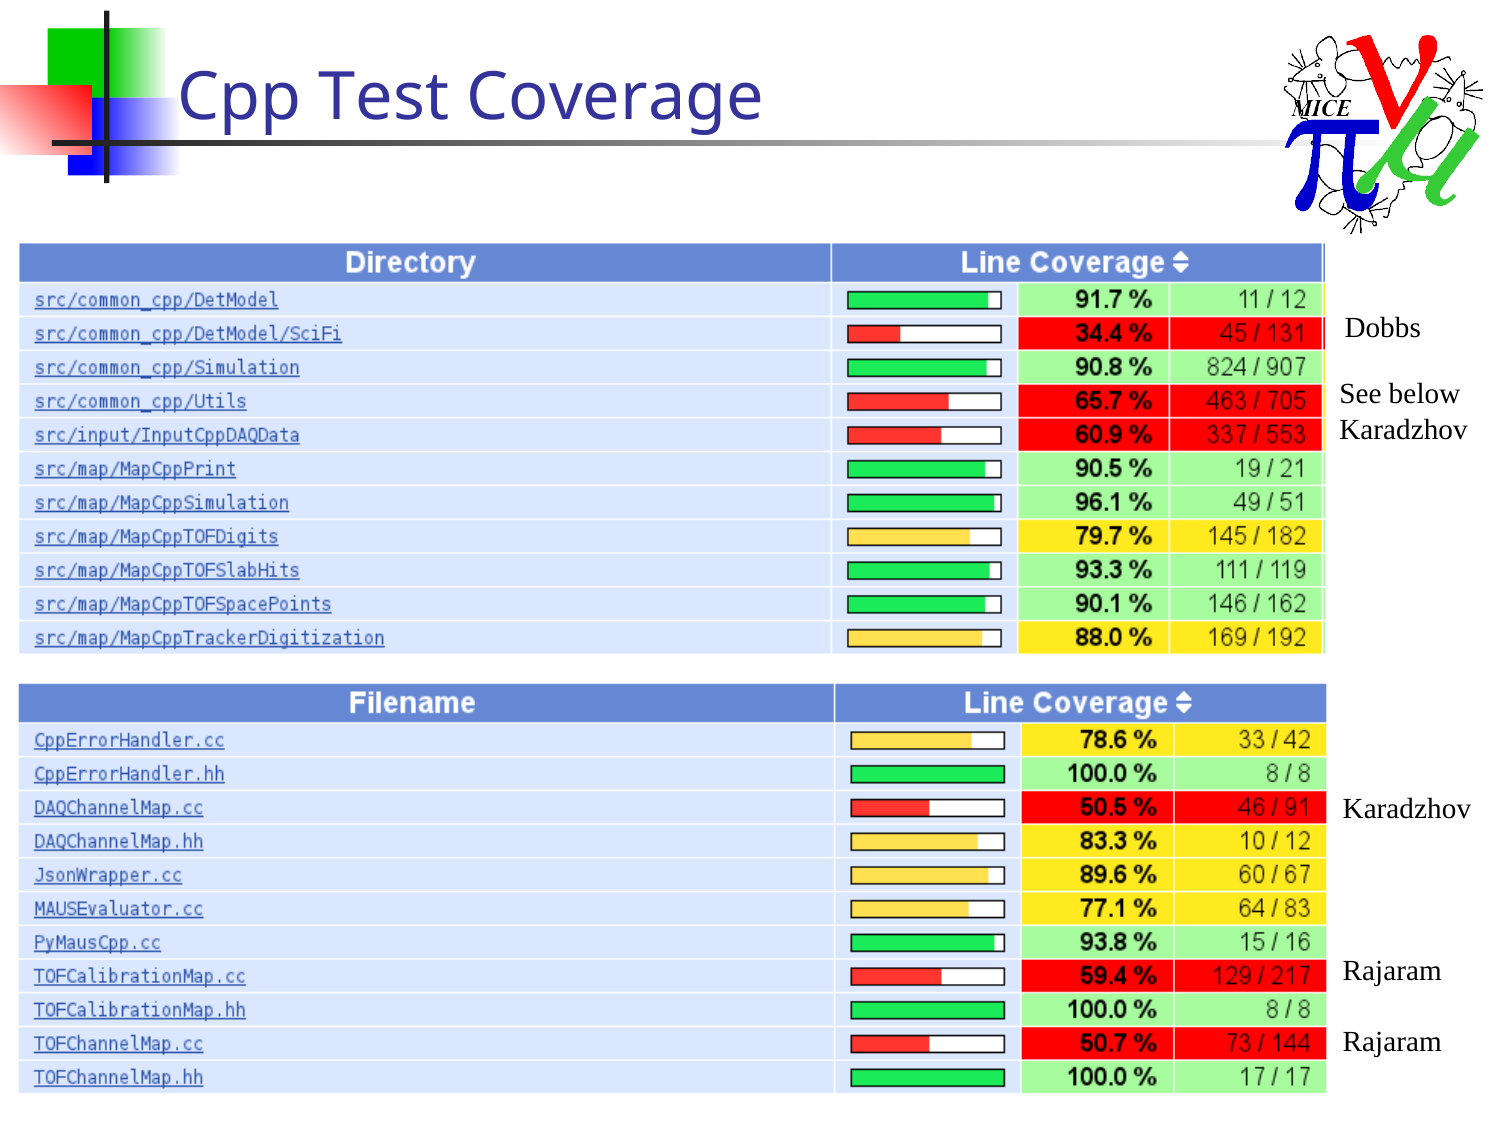

# Cpp Test Coverage
Dobbs
See below
Karadzhov
Karadzhov
Rajaram
Rajaram